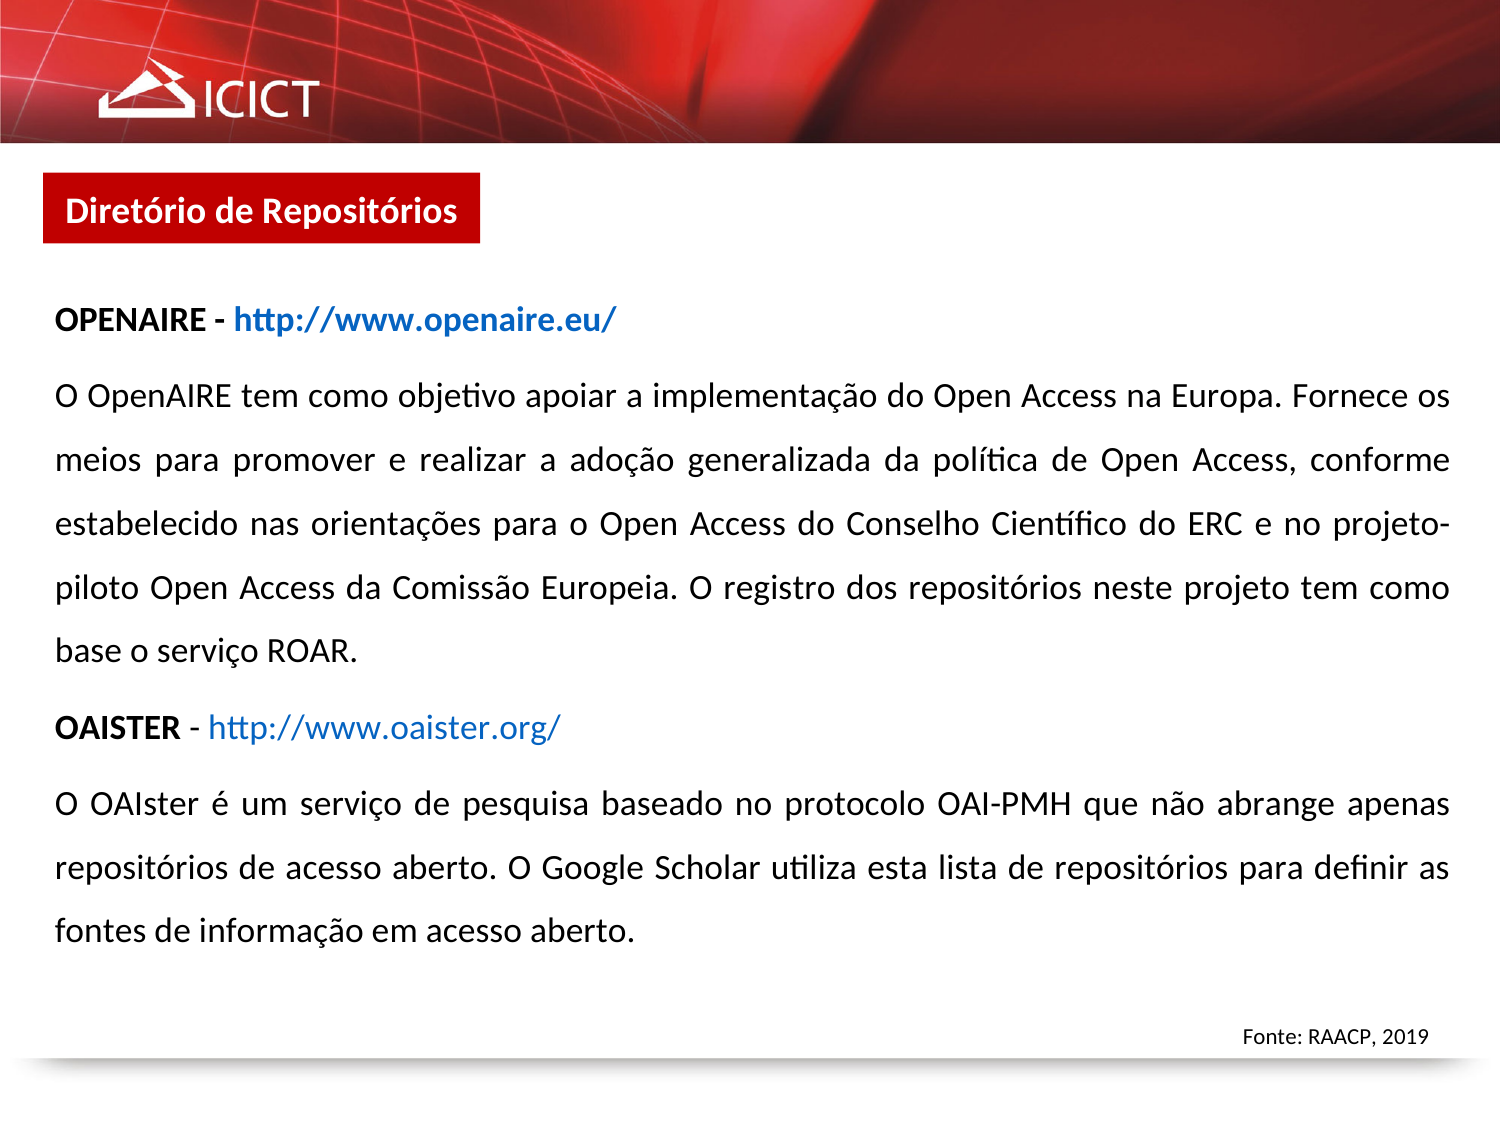

Diretório de Repositórios
OPENAIRE - http://www.openaire.eu/
O OpenAIRE tem como objetivo apoiar a implementação do Open Access na Europa. Fornece os meios para promover e realizar a adoção generalizada da política de Open Access, conforme estabelecido nas orientações para o Open Access do Conselho Científico do ERC e no projeto-piloto Open Access da Comissão Europeia. O registro dos repositórios neste projeto tem como base o serviço ROAR.
OAISTER - http://www.oaister.org/
O OAIster é um serviço de pesquisa baseado no protocolo OAI-PMH que não abrange apenas repositórios de acesso aberto. O Google Scholar utiliza esta lista de repositórios para definir as fontes de informação em acesso aberto.
Fonte: RAACP, 2019